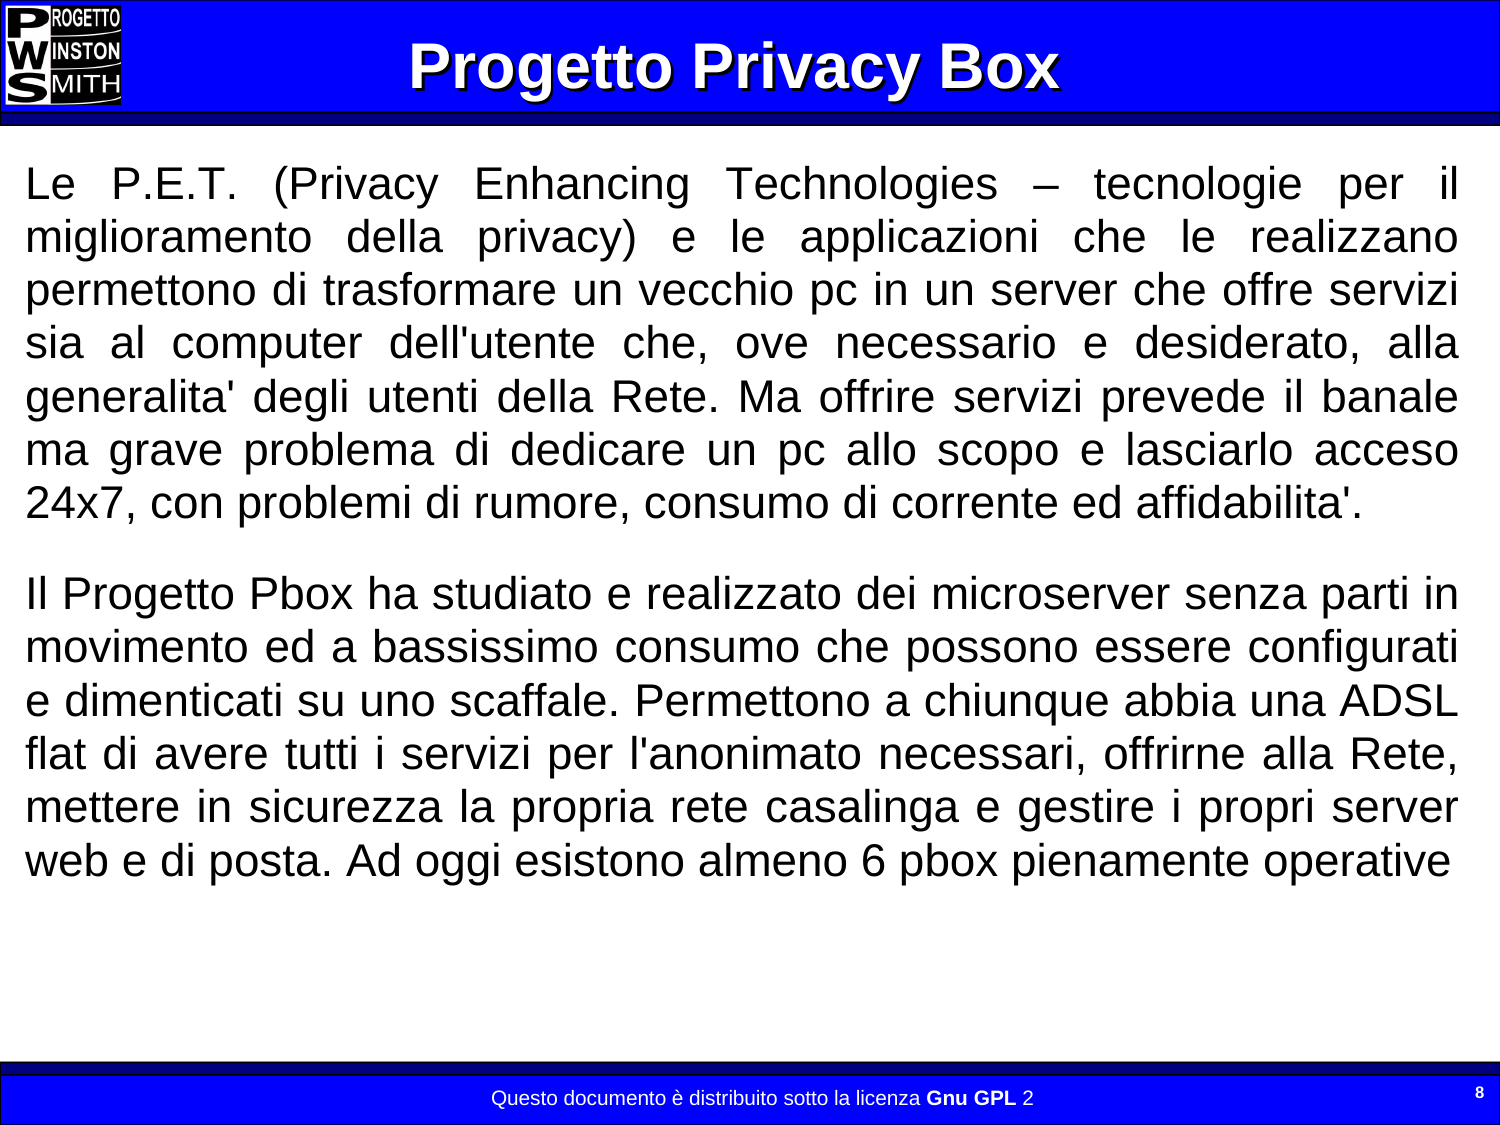

Progetto Privacy Box
Le P.E.T. (Privacy Enhancing Technologies – tecnologie per il miglioramento della privacy) e le applicazioni che le realizzano permettono di trasformare un vecchio pc in un server che offre servizi sia al computer dell'utente che, ove necessario e desiderato, alla generalita' degli utenti della Rete. Ma offrire servizi prevede il banale ma grave problema di dedicare un pc allo scopo e lasciarlo acceso 24x7, con problemi di rumore, consumo di corrente ed affidabilita'.
Il Progetto Pbox ha studiato e realizzato dei microserver senza parti in movimento ed a bassissimo consumo che possono essere configurati e dimenticati su uno scaffale. Permettono a chiunque abbia una ADSL flat di avere tutti i servizi per l'anonimato necessari, offrirne alla Rete, mettere in sicurezza la propria rete casalinga e gestire i propri server web e di posta. Ad oggi esistono almeno 6 pbox pienamente operative